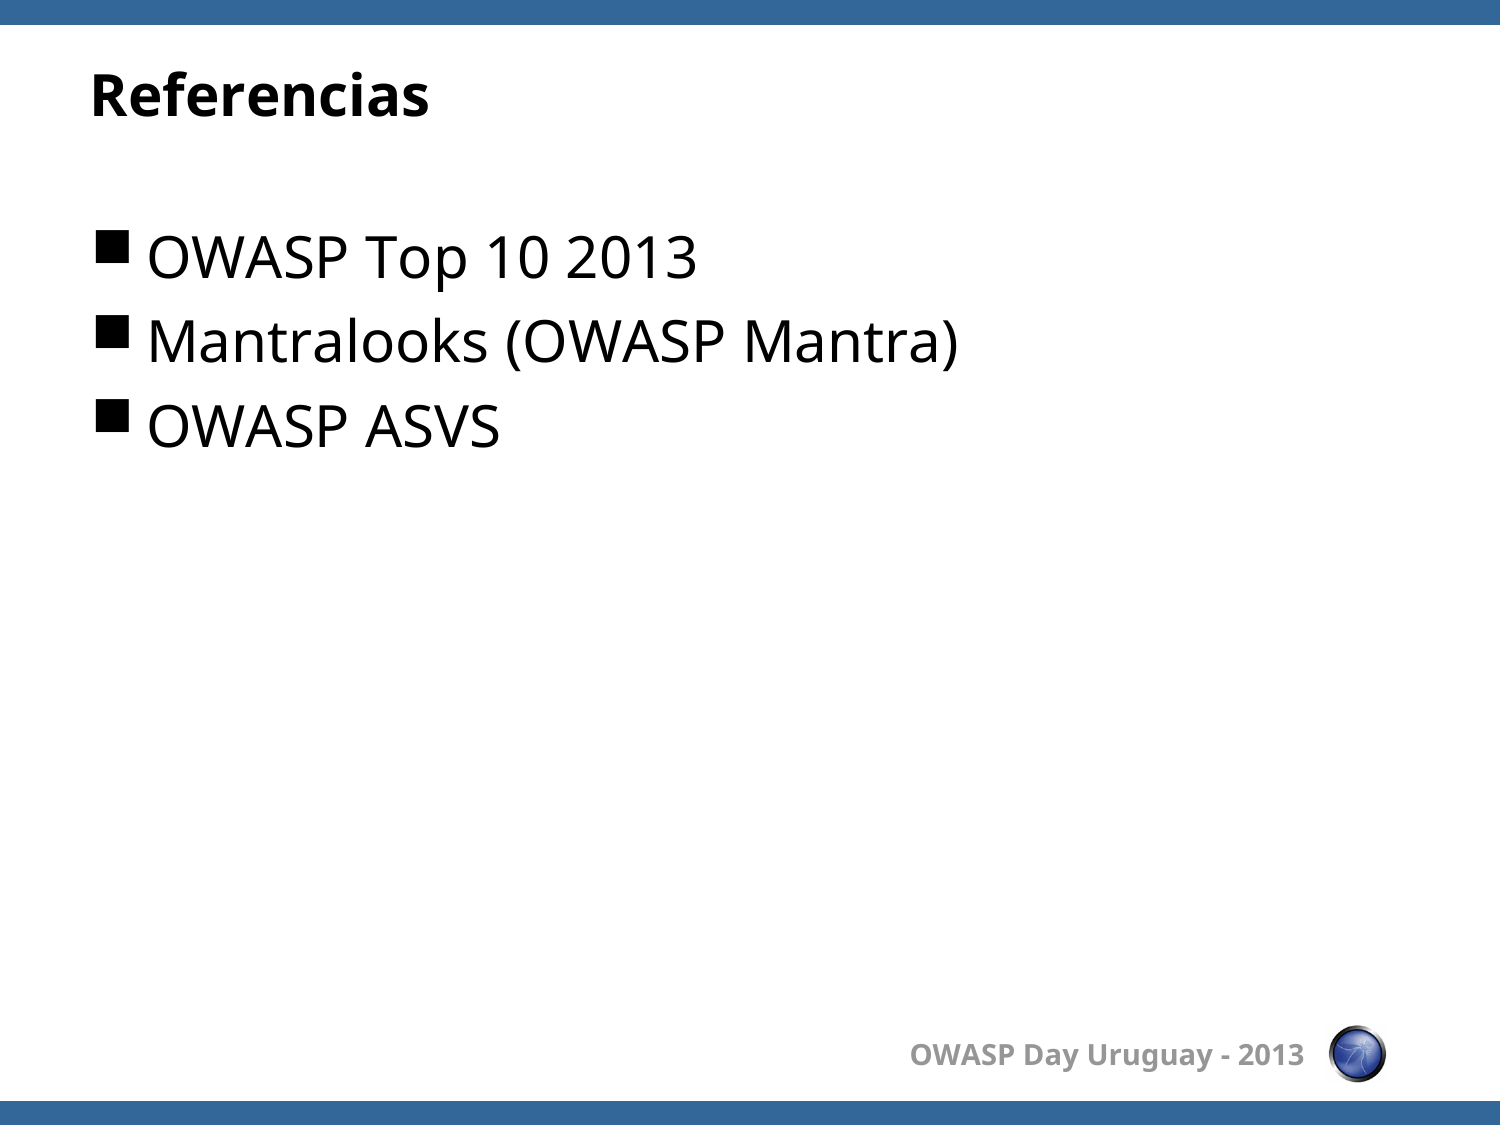

# Referencias
OWASP Top 10 2013
Mantralooks (OWASP Mantra)
OWASP ASVS